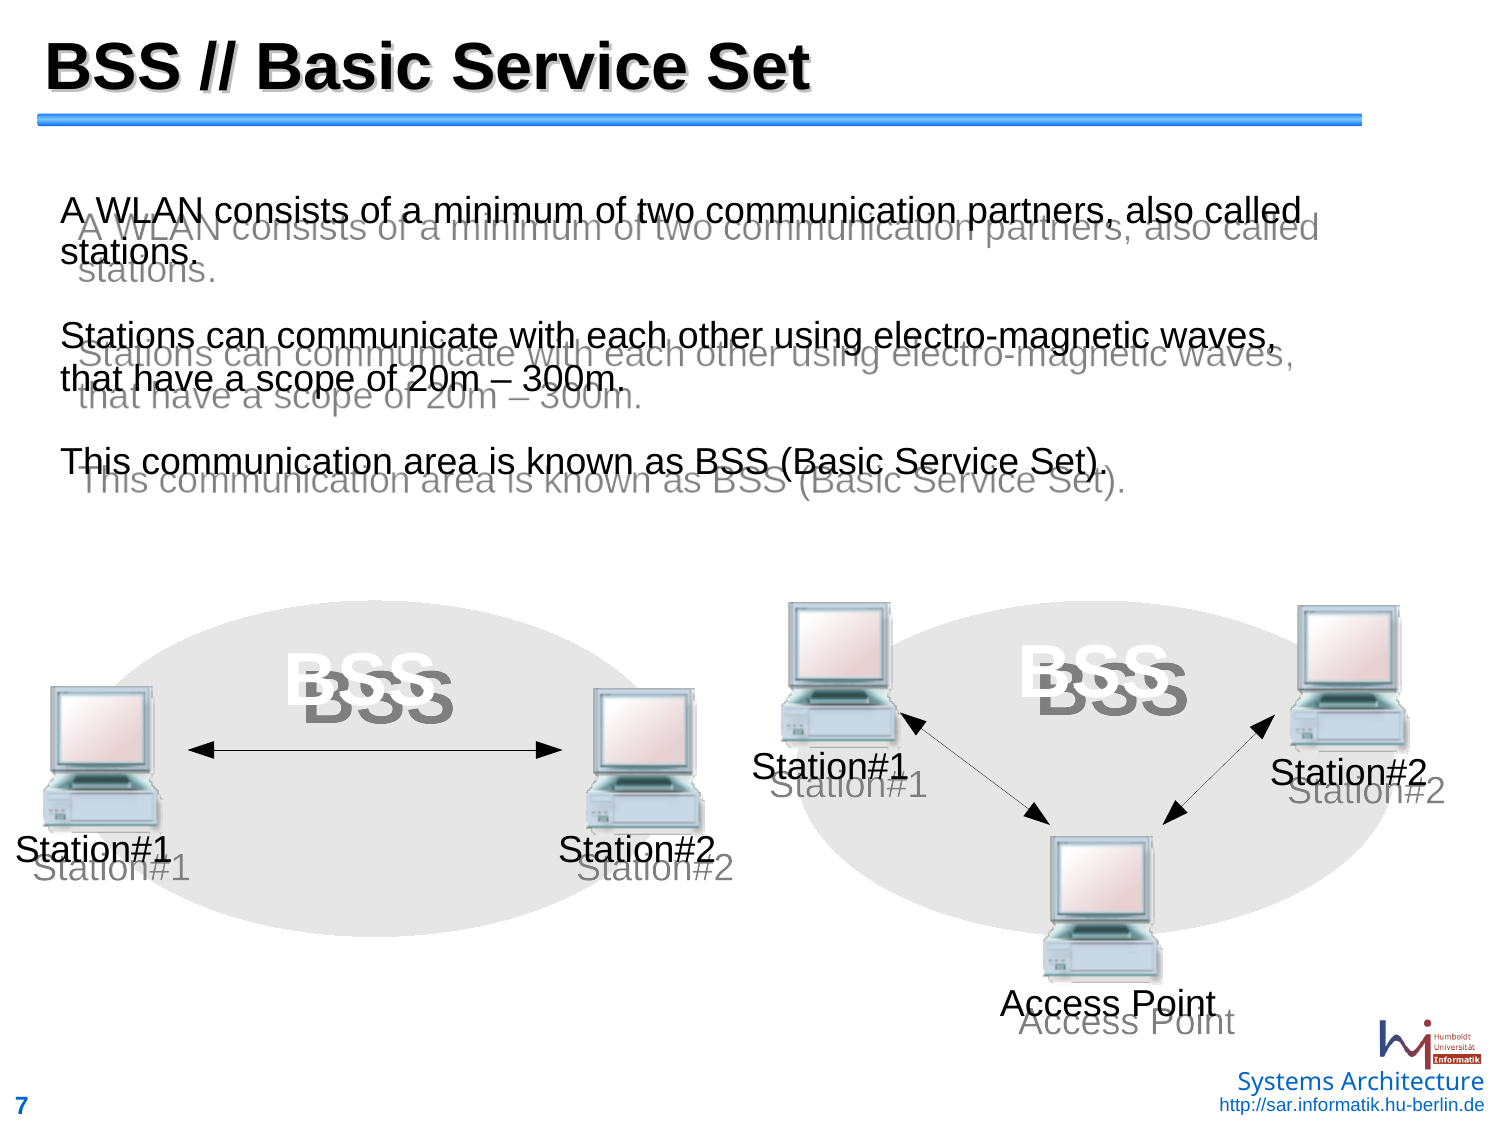

# BSS // Basic Service Set
A WLAN consists of a minimum of two communication partners, also called
stations.
Stations can communicate with each other using electro-magnetic waves,
that have a scope of 20m – 300m.
This communication area is known as BSS (Basic Service Set).
BSS
BSS
Station#1
Station#2
Station#1
Station#2
Access Point